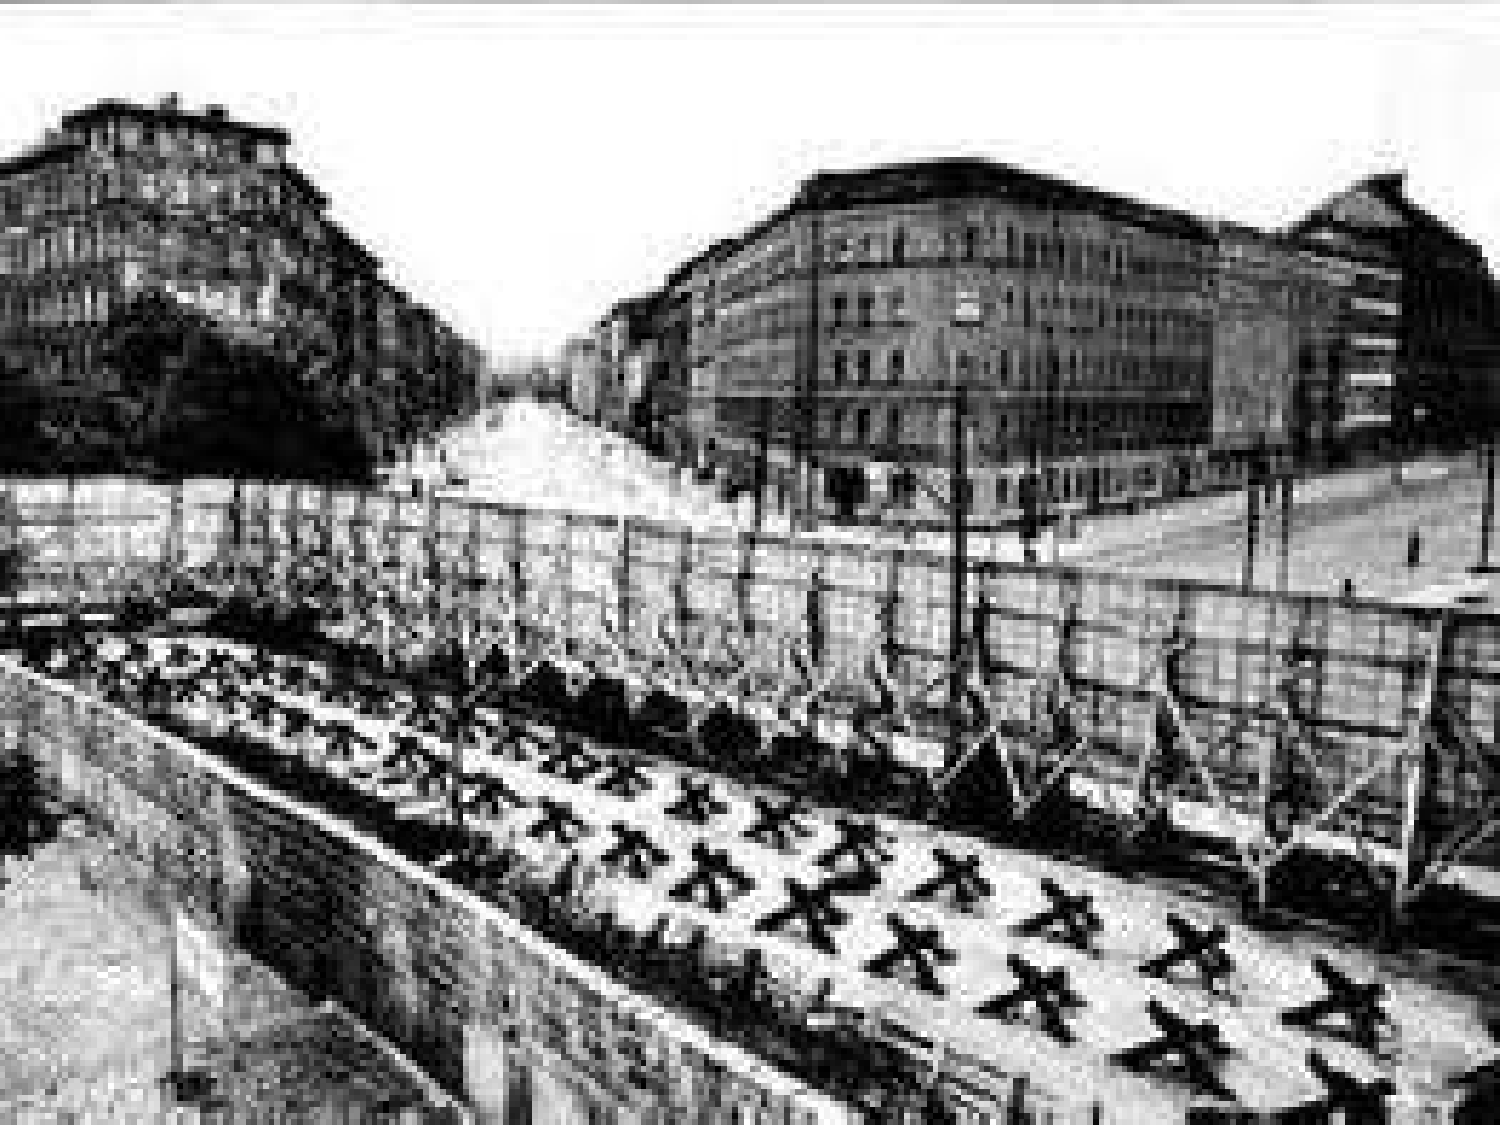

Berlinski zid
# Simbol hladne vojne.
 1961-1989